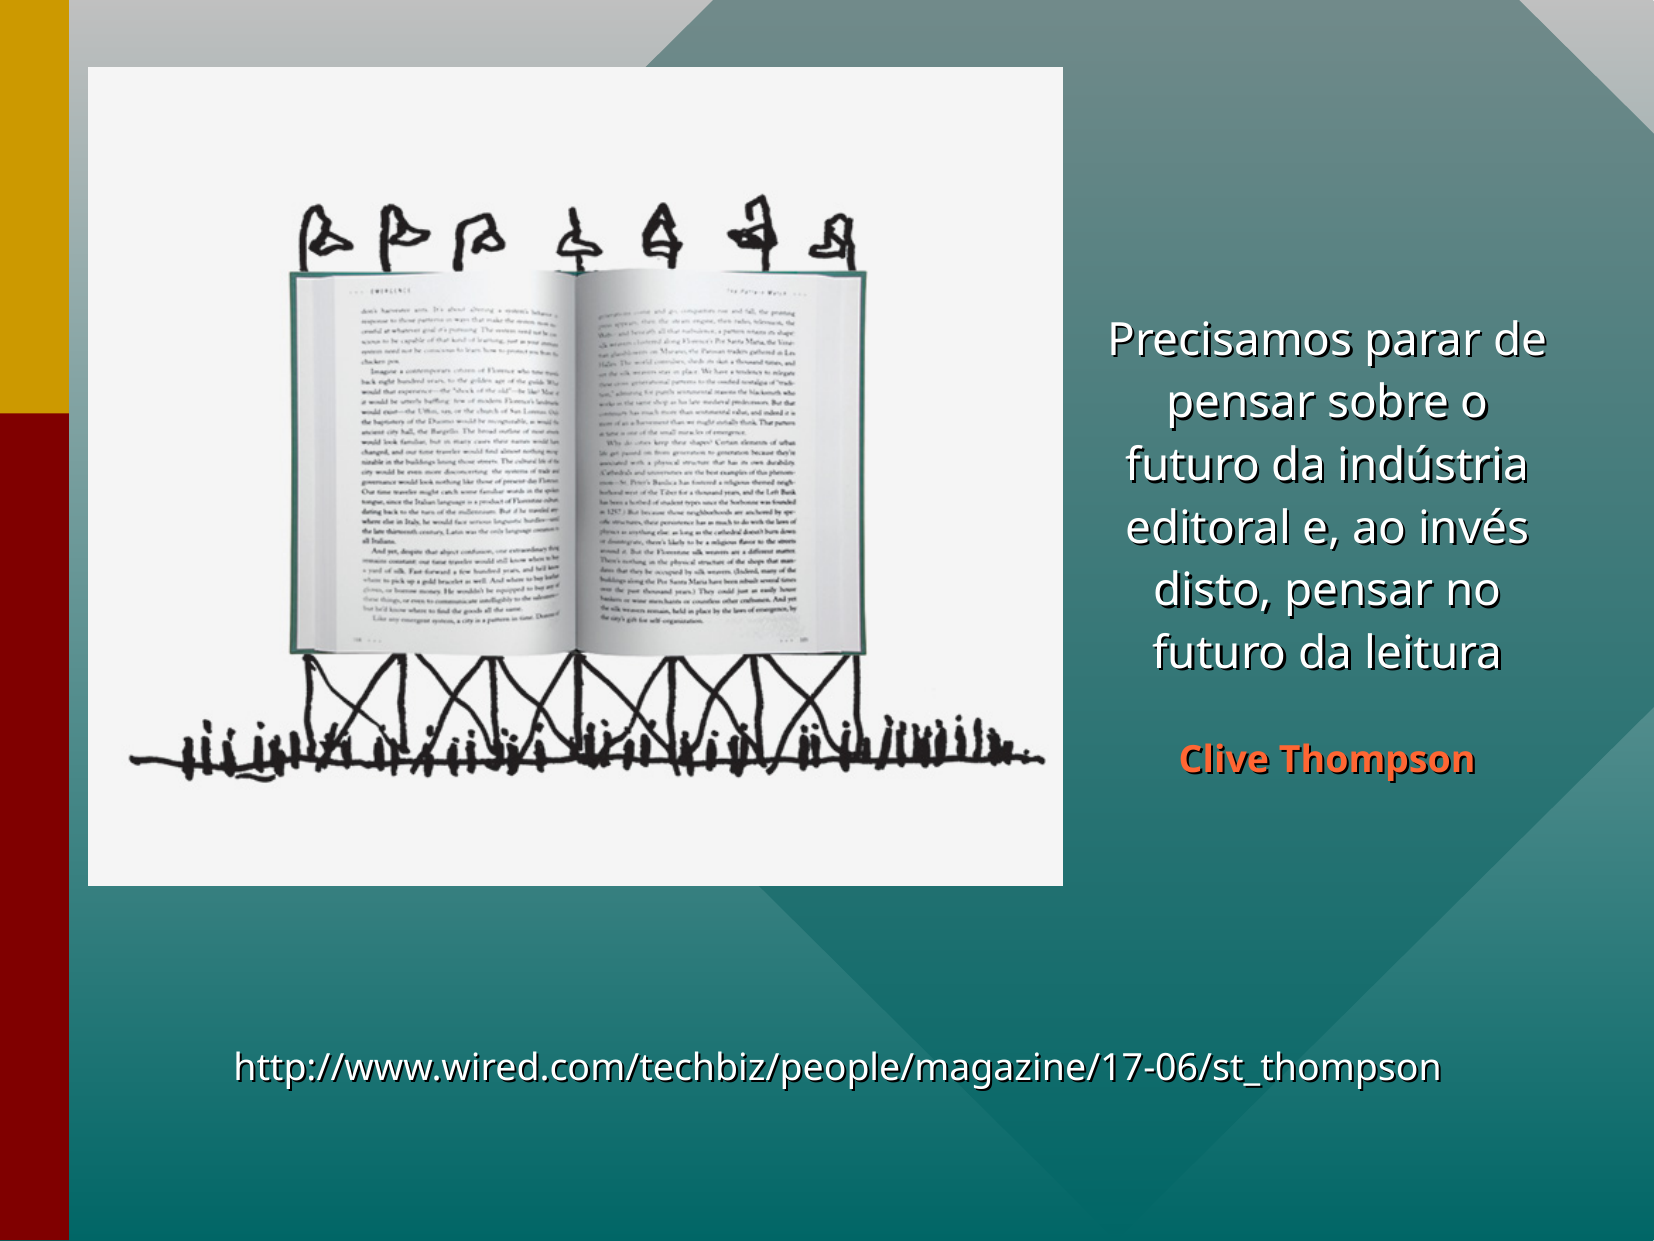

Precisamos parar de pensar sobre o futuro da indústria editoral e, ao invés disto, pensar no futuro da leitura
Clive Thompson
http://www.wired.com/techbiz/people/magazine/17-06/st_thompson